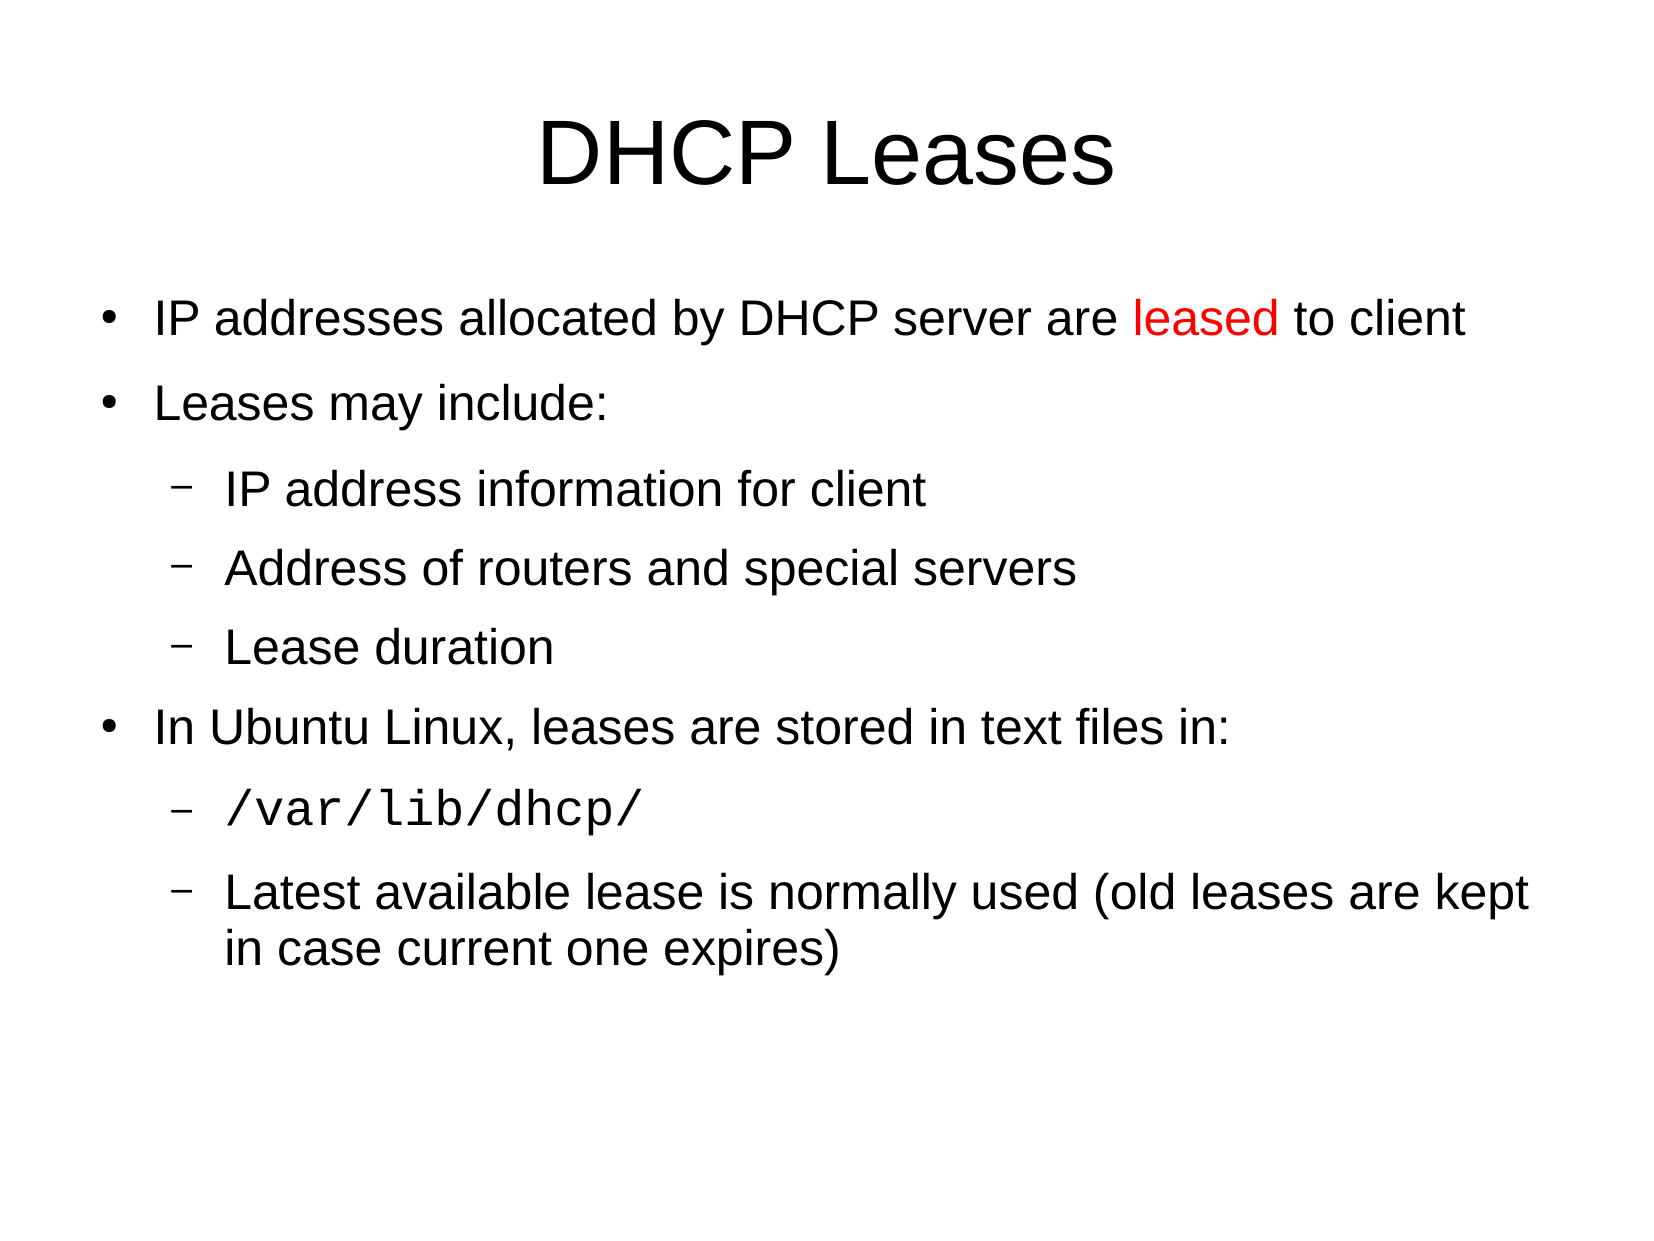

# DHCP Leases
IP addresses allocated by DHCP server are leased to client
Leases may include:
IP address information for client
Address of routers and special servers
Lease duration
In Ubuntu Linux, leases are stored in text files in:
/var/lib/dhcp/
Latest available lease is normally used (old leases are kept in case current one expires)